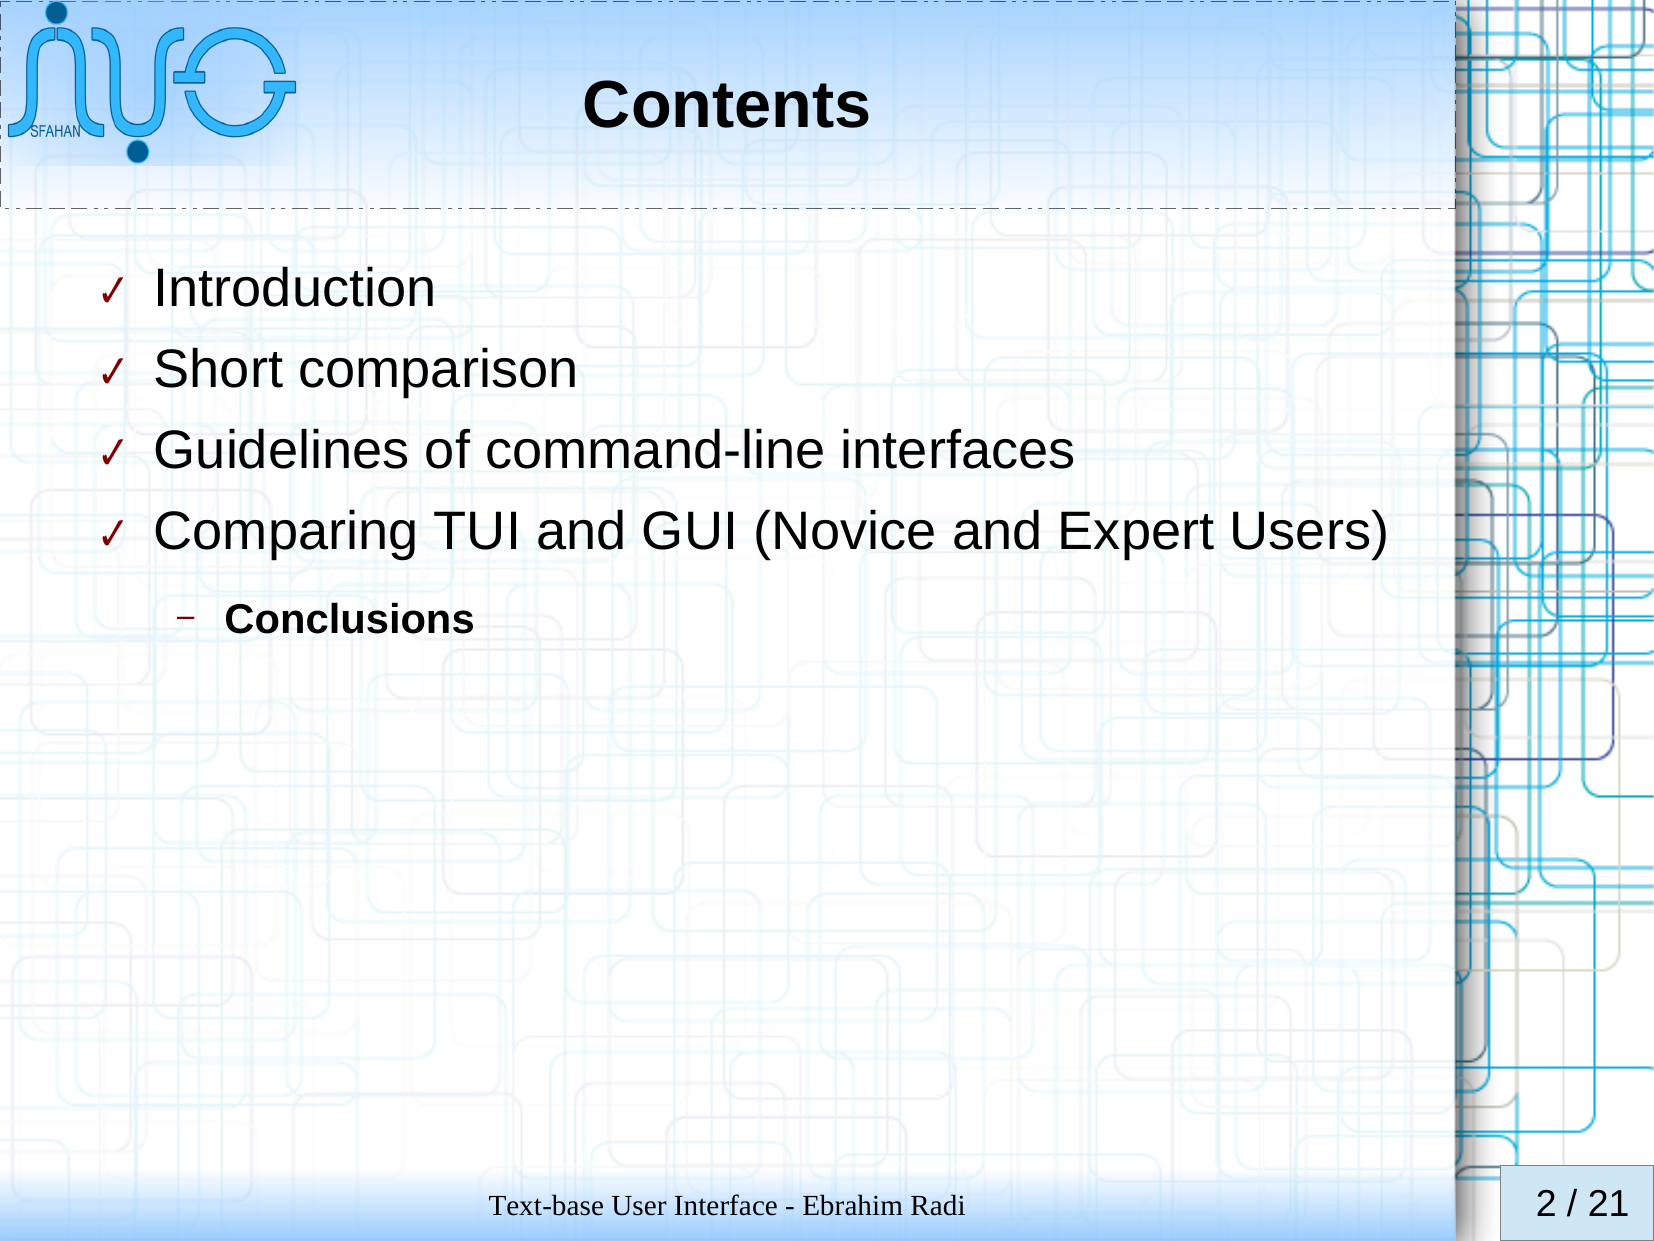

# Contents
Introduction
Short comparison
Guidelines of command-line interfaces
Comparing TUI and GUI (Novice and Expert Users)
Conclusions
Text-base User Interface - Ebrahim Radi